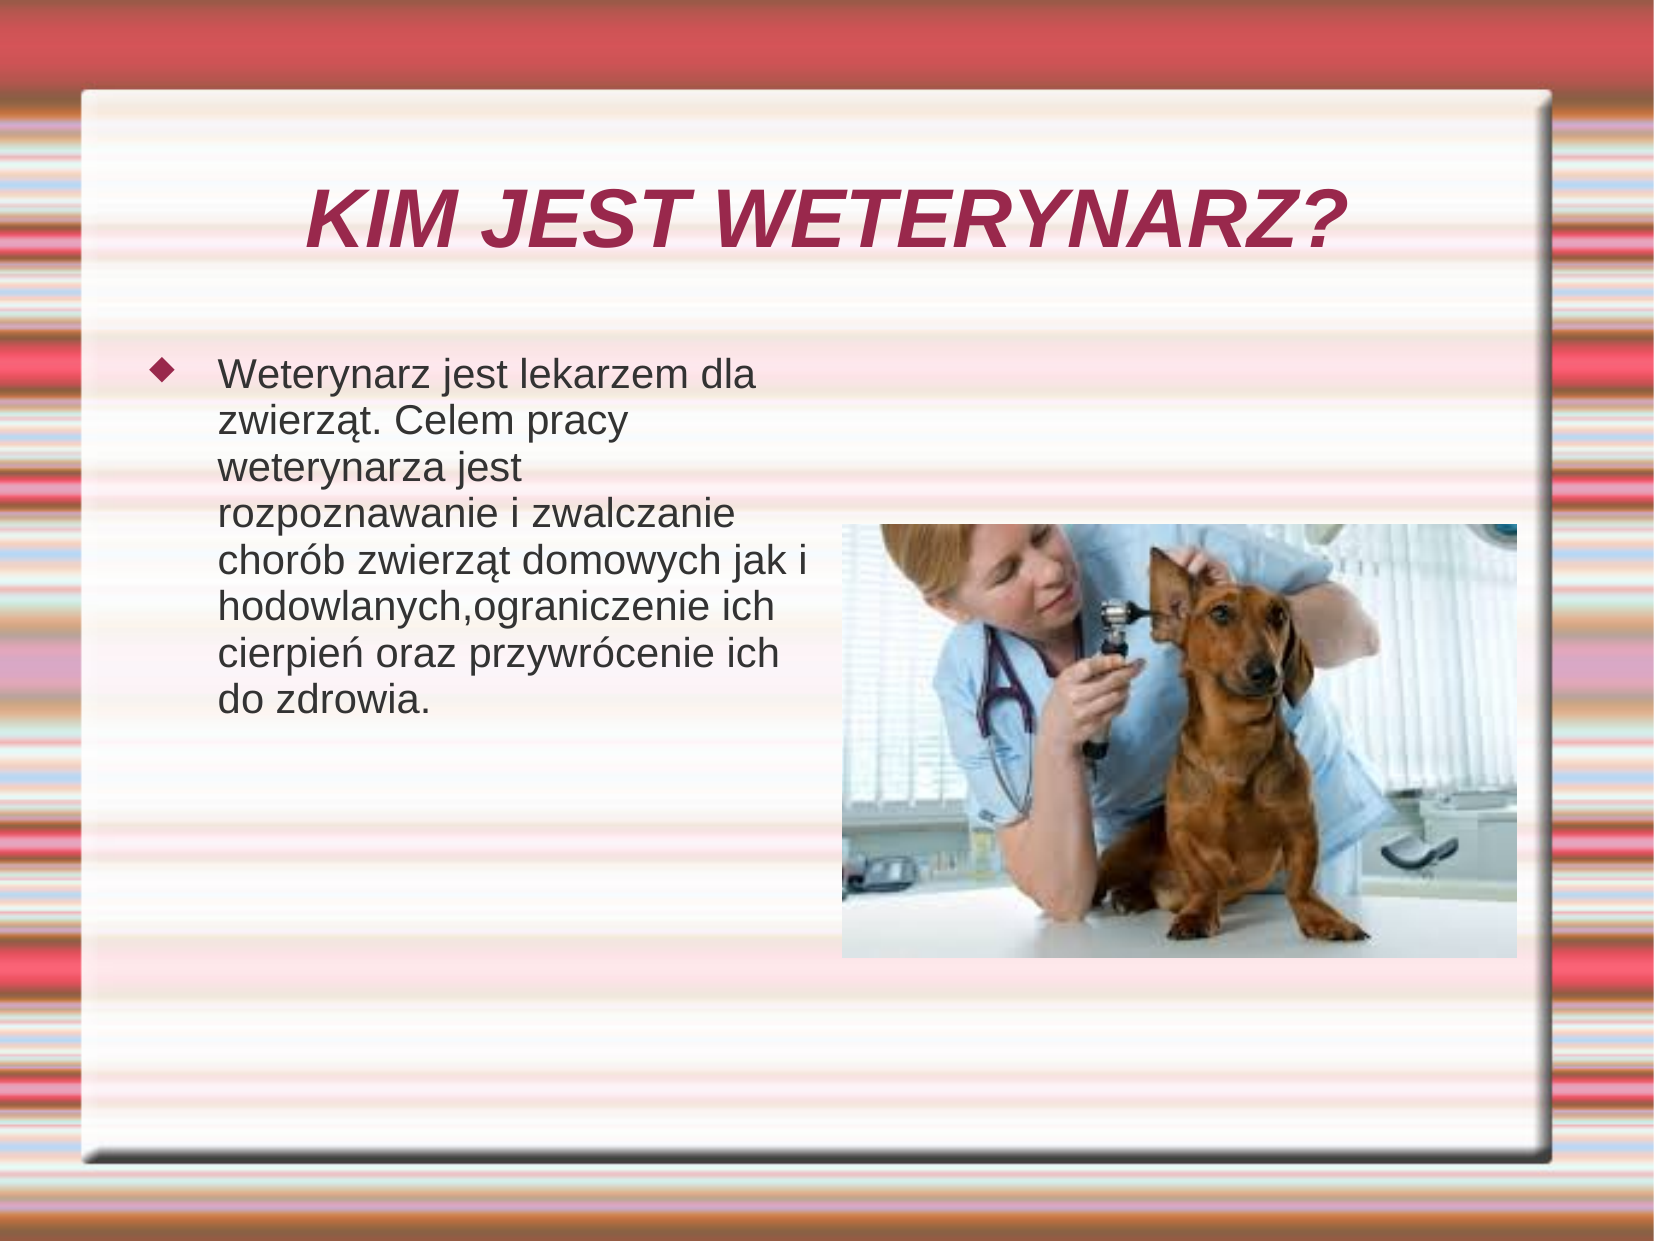

# KIM JEST WETERYNARZ?
Weterynarz jest lekarzem dla zwierząt. Celem pracy weterynarza jest rozpoznawanie i zwalczanie chorób zwierząt domowych jak i hodowlanych,ograniczenie ich cierpień oraz przywrócenie ich do zdrowia.